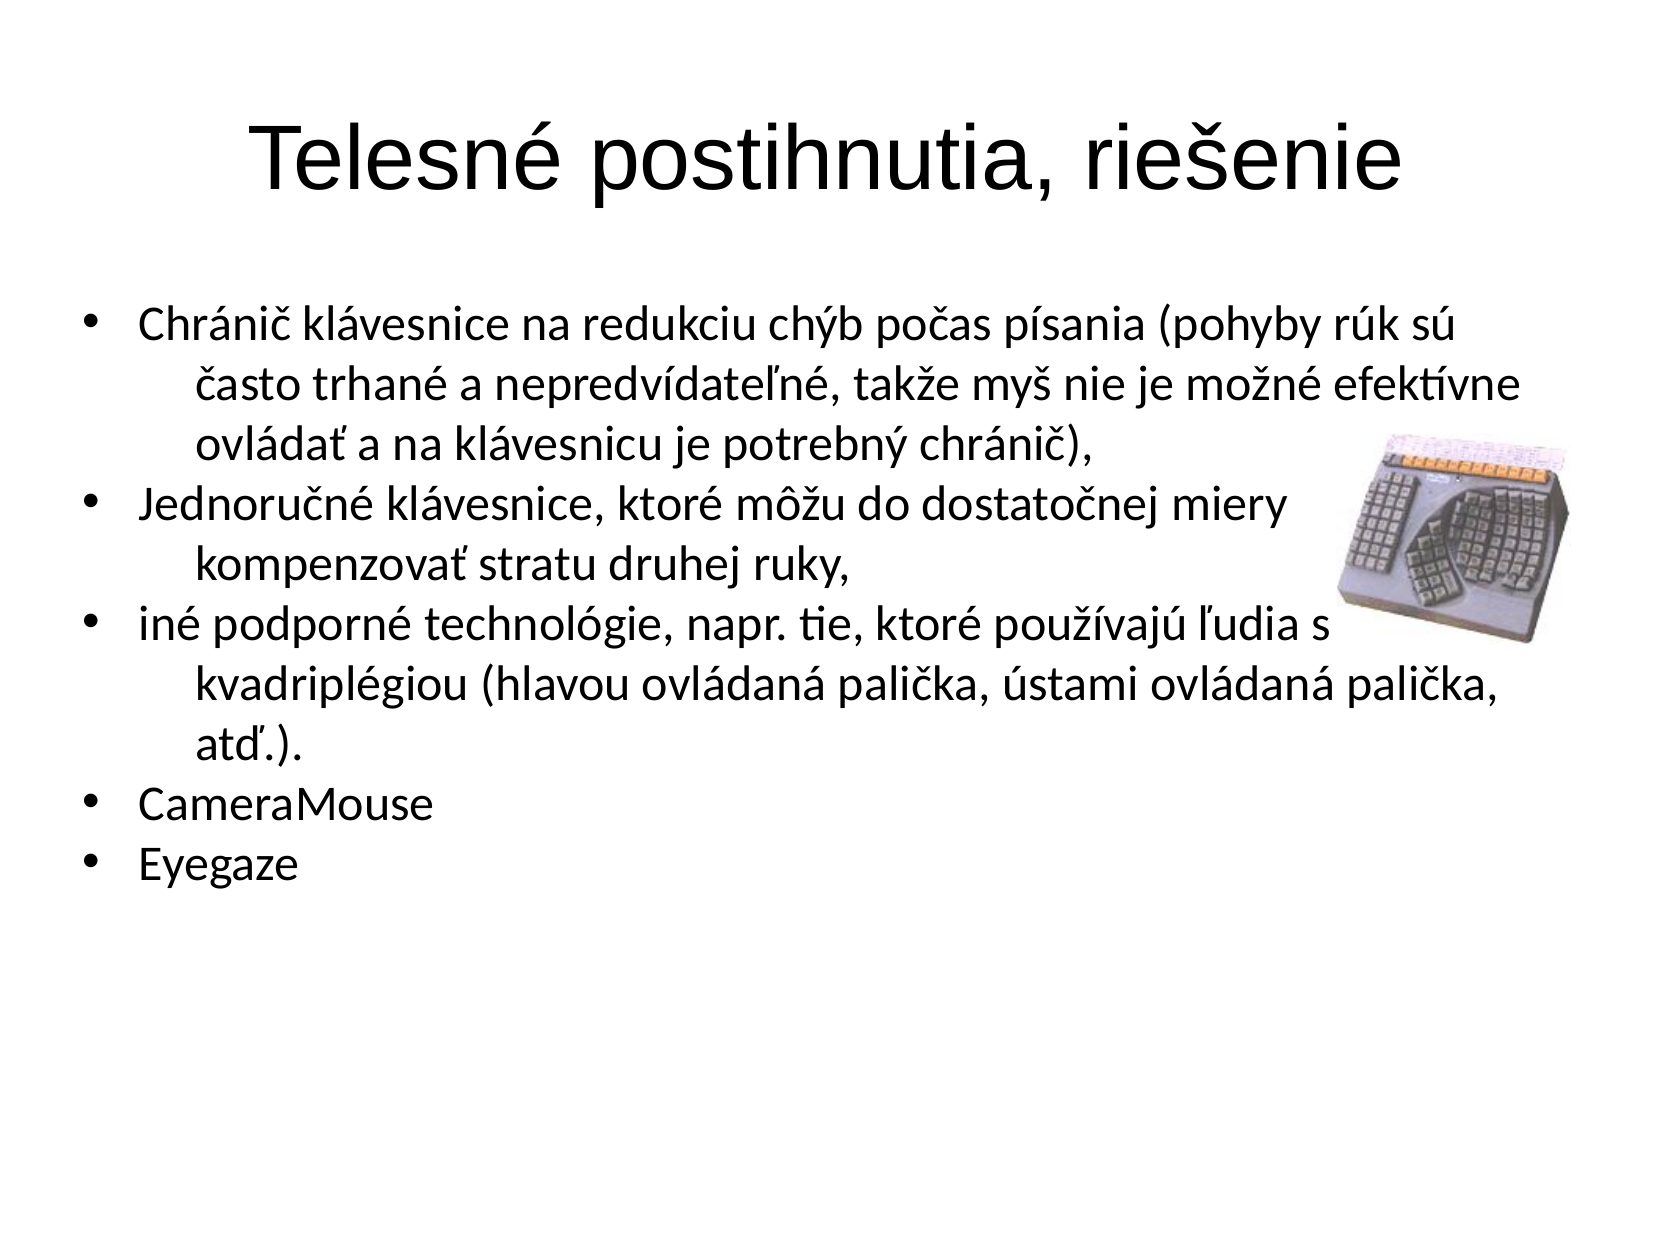

# Telesné postihnutia, riešenie
Chránič klávesnice na redukciu chýb počas písania (pohyby rúk sú často trhané a nepredvídateľné, takže myš nie je možné efektívne ovládať a na klávesnicu je potrebný chránič),
Jednoručné klávesnice, ktoré môžu do dostatočnej miery kompenzovať stratu druhej ruky,
iné podporné technológie, napr. tie, ktoré používajú ľudia s kvadriplégiou (hlavou ovládaná palička, ústami ovládaná palička, atď.).
CameraMouse
Eyegaze